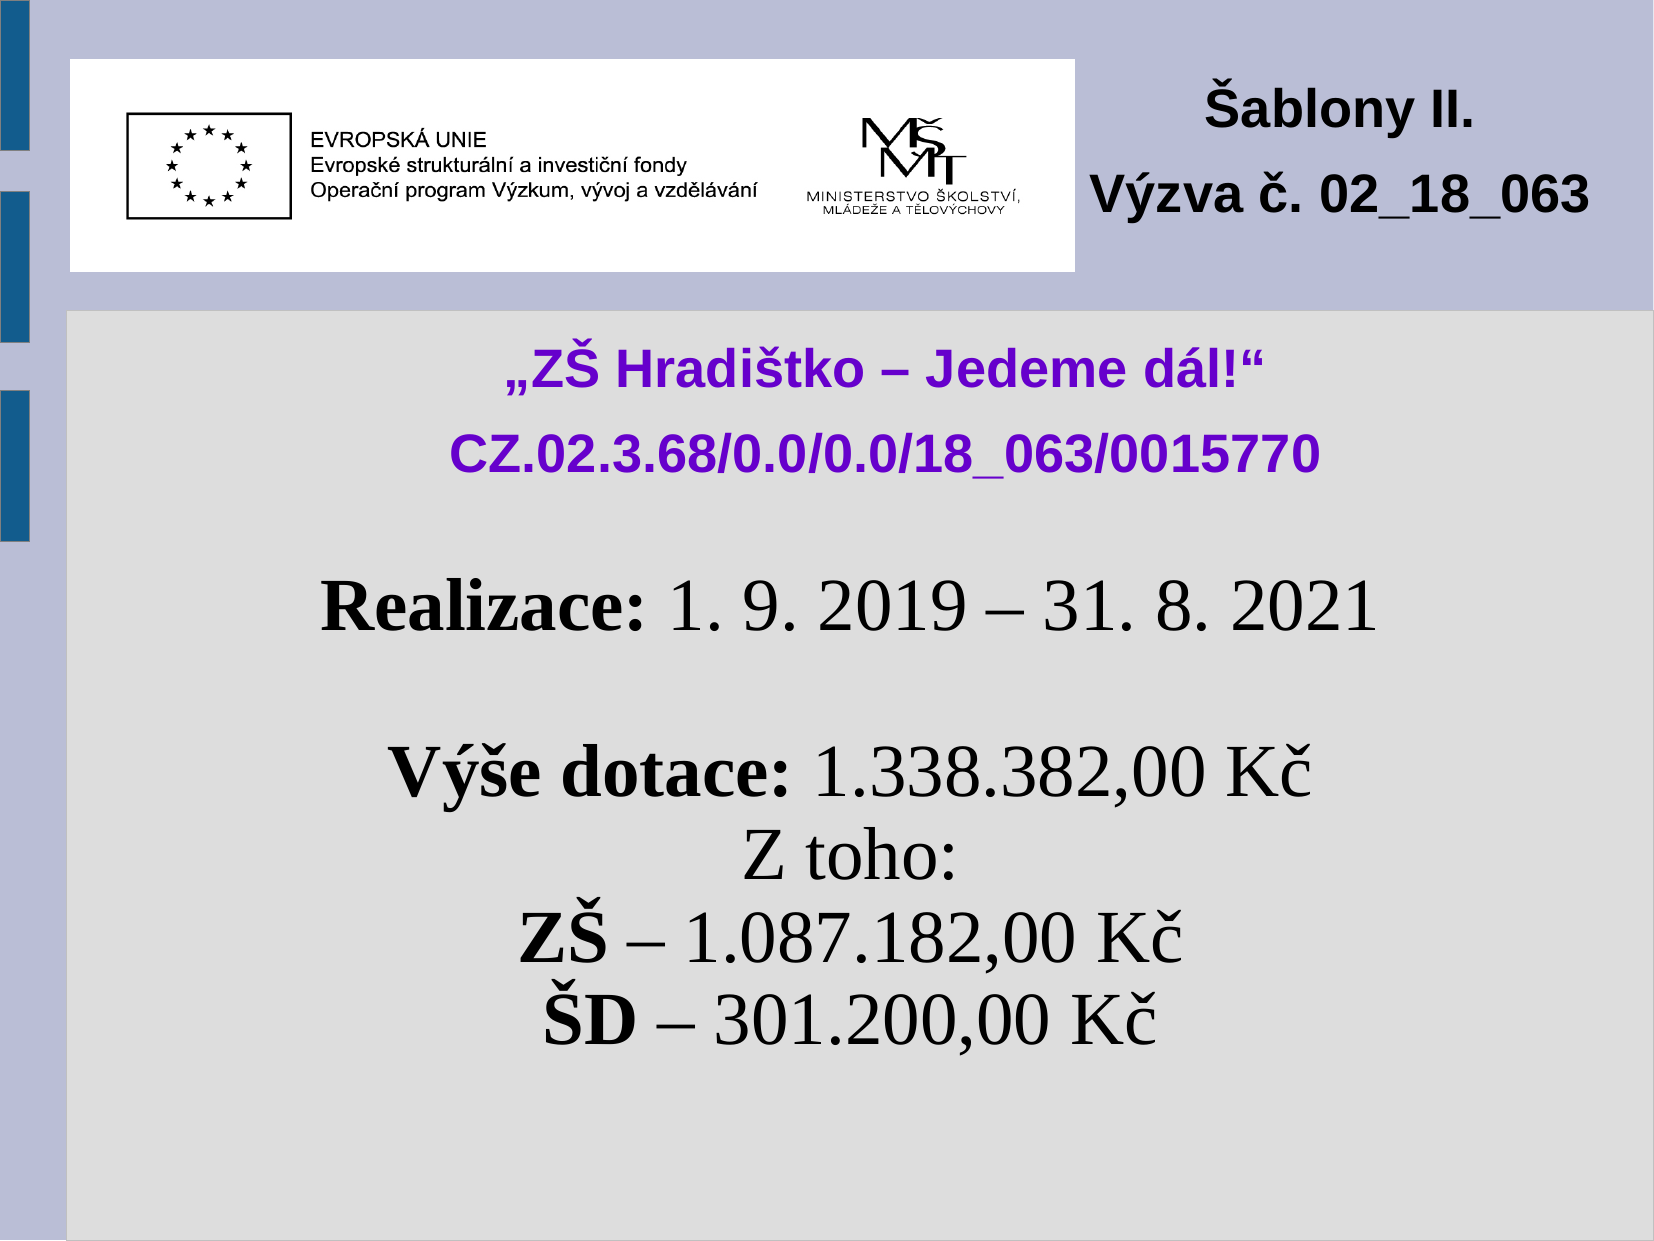

Šablony II.
Výzva č. 02_18_063
„ZŠ Hradištko – Jedeme dál!“
CZ.02.3.68/0.0/0.0/18_063/0015770
# Realizace: 1. 9. 2019 – 31. 8. 2021
Výše dotace: 1.338.382,00 Kč
Z toho:
ZŠ – 1.087.182,00 Kč
ŠD – 301.200,00 Kč